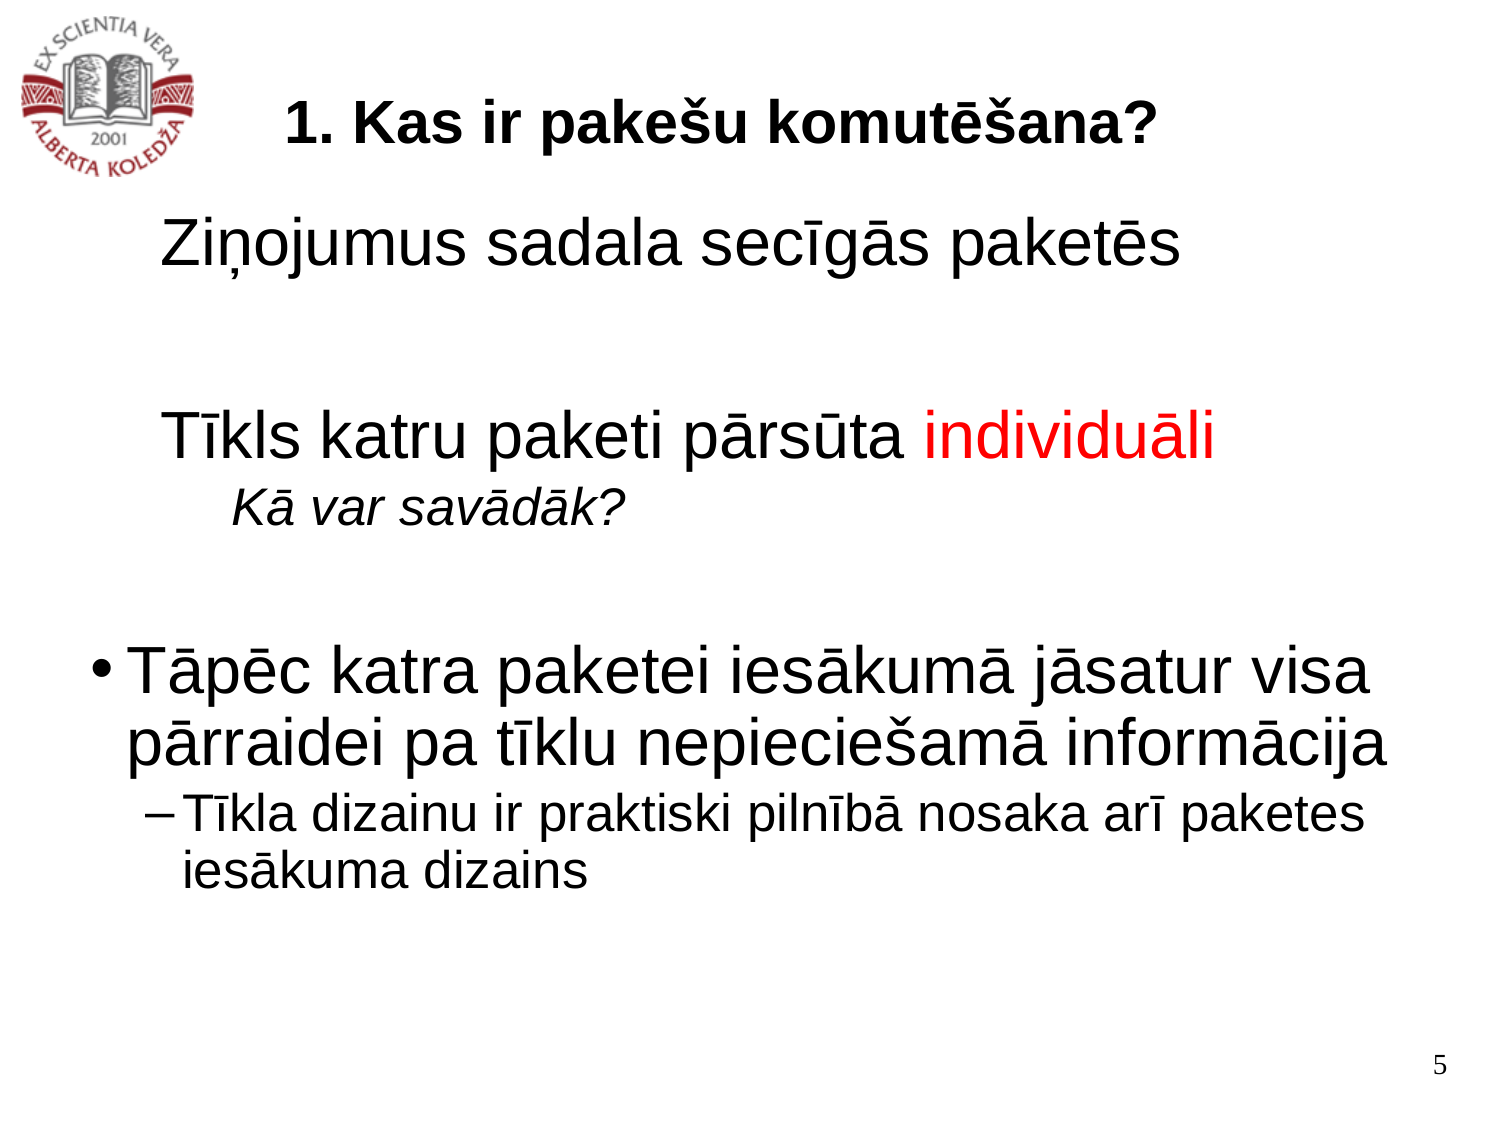

# 1. Kas ir pakešu komutēšana?
Ziņojumus sadala secīgās paketēs
Tīkls katru paketi pārsūta individuāli
Kā var savādāk?
Tāpēc katra paketei iesākumā jāsatur visa pārraidei pa tīklu nepieciešamā informācija
Tīkla dizainu ir praktiski pilnībā nosaka arī paketes iesākuma dizains
5